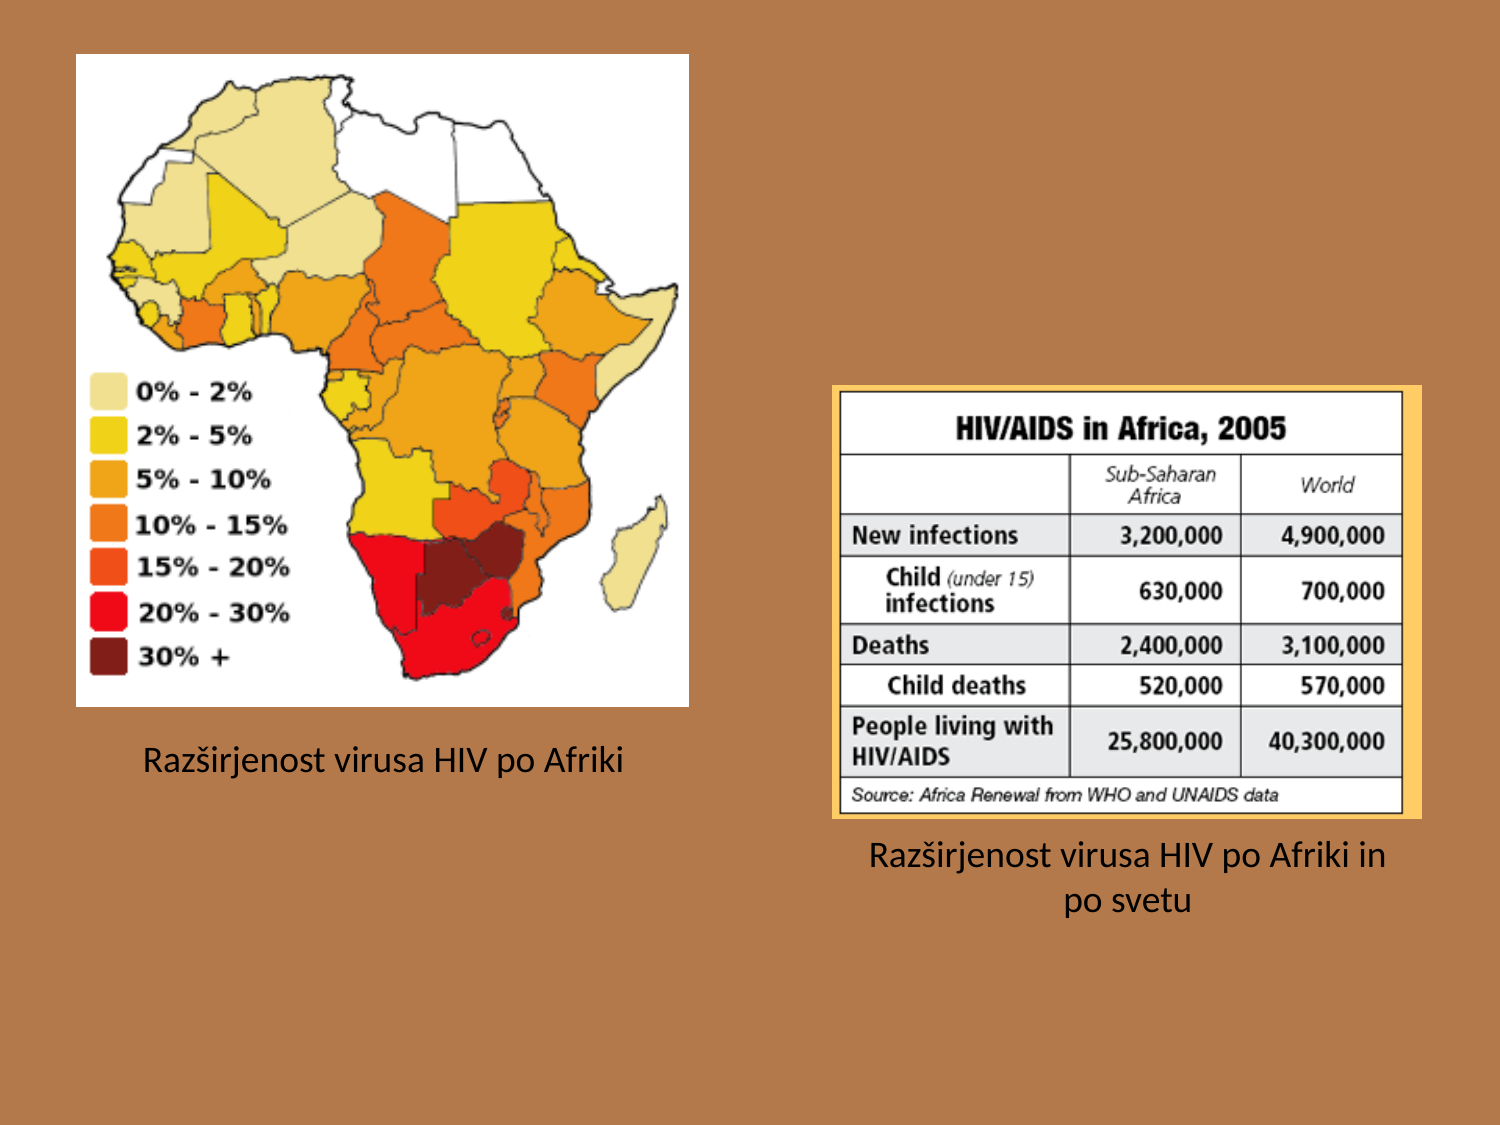

#
Razširjenost virusa HIV po Afriki
Razširjenost virusa HIV po Afriki in po svetu